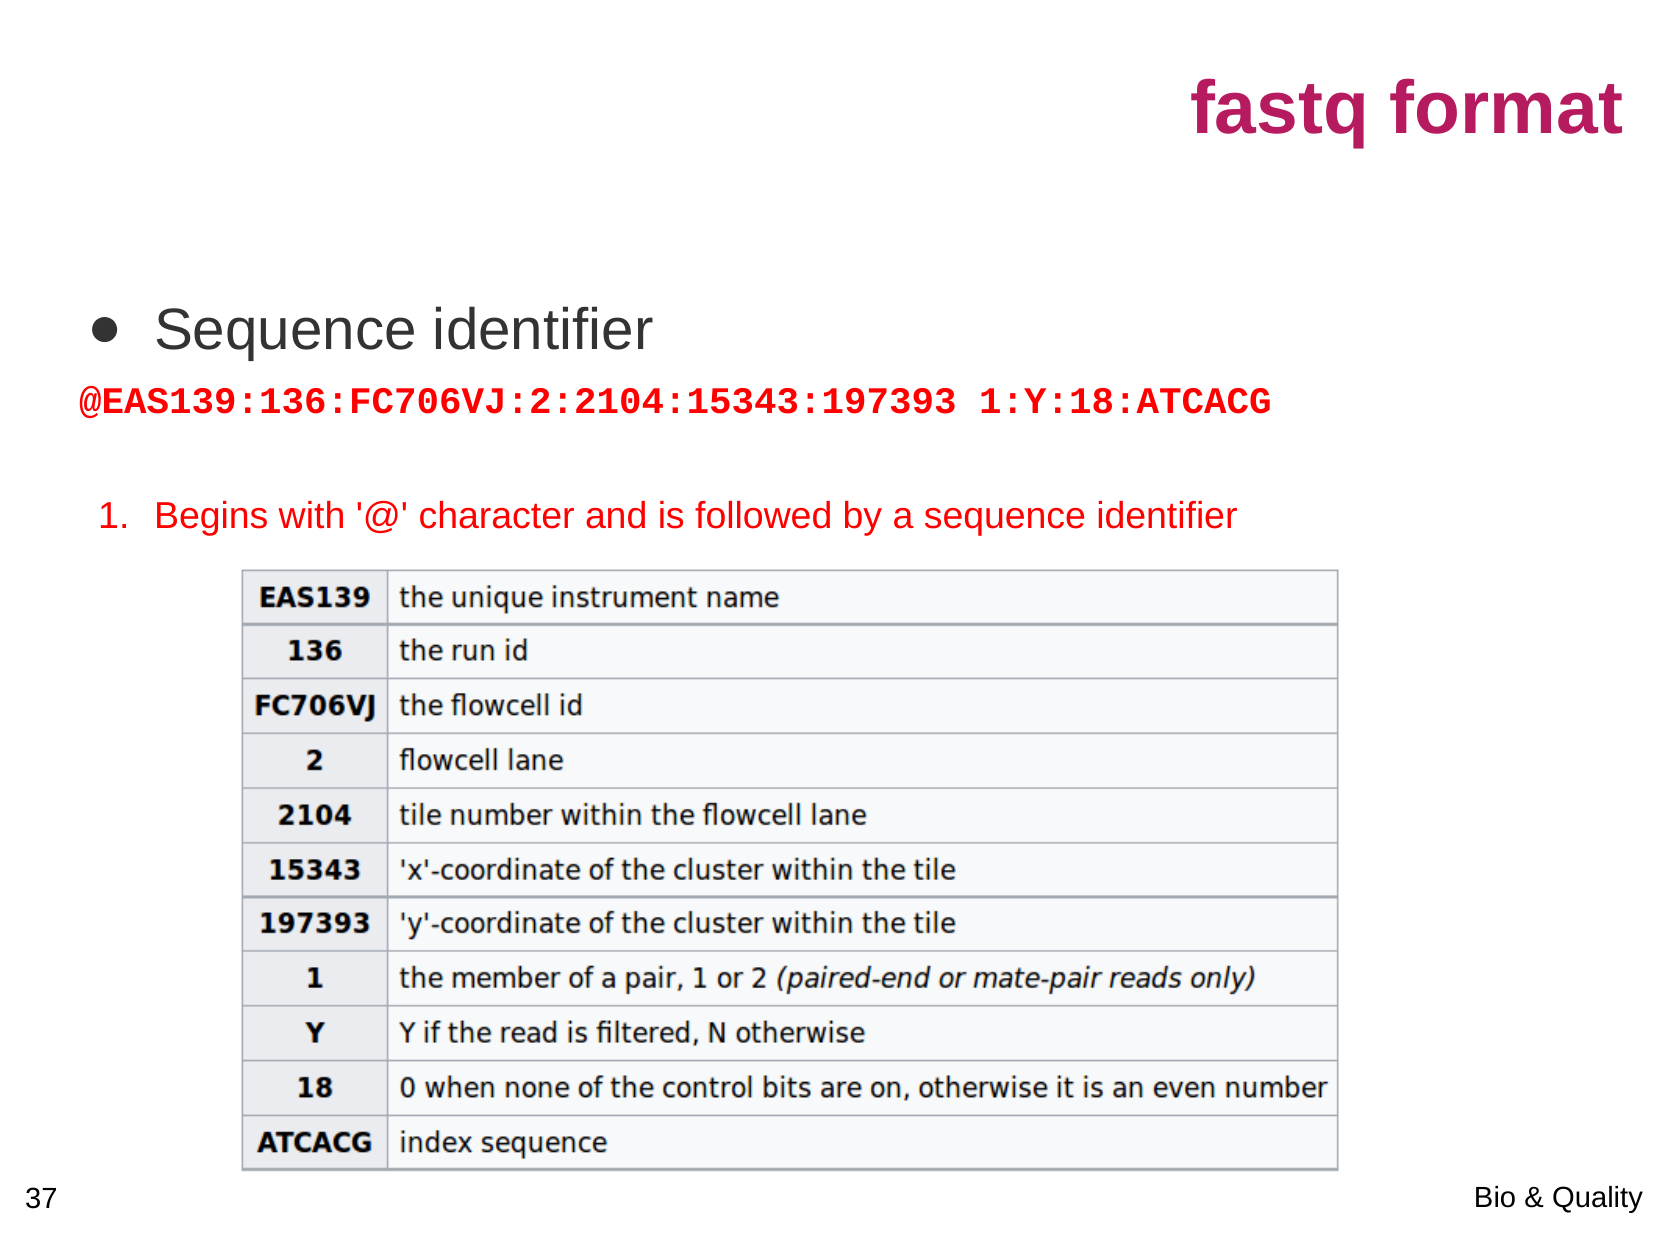

fastq format
Sequence identifier
@EAS139:136:FC706VJ:2:2104:15343:197393 1:Y:18:ATCACG
Begins with '@' character and is followed by a sequence identifier